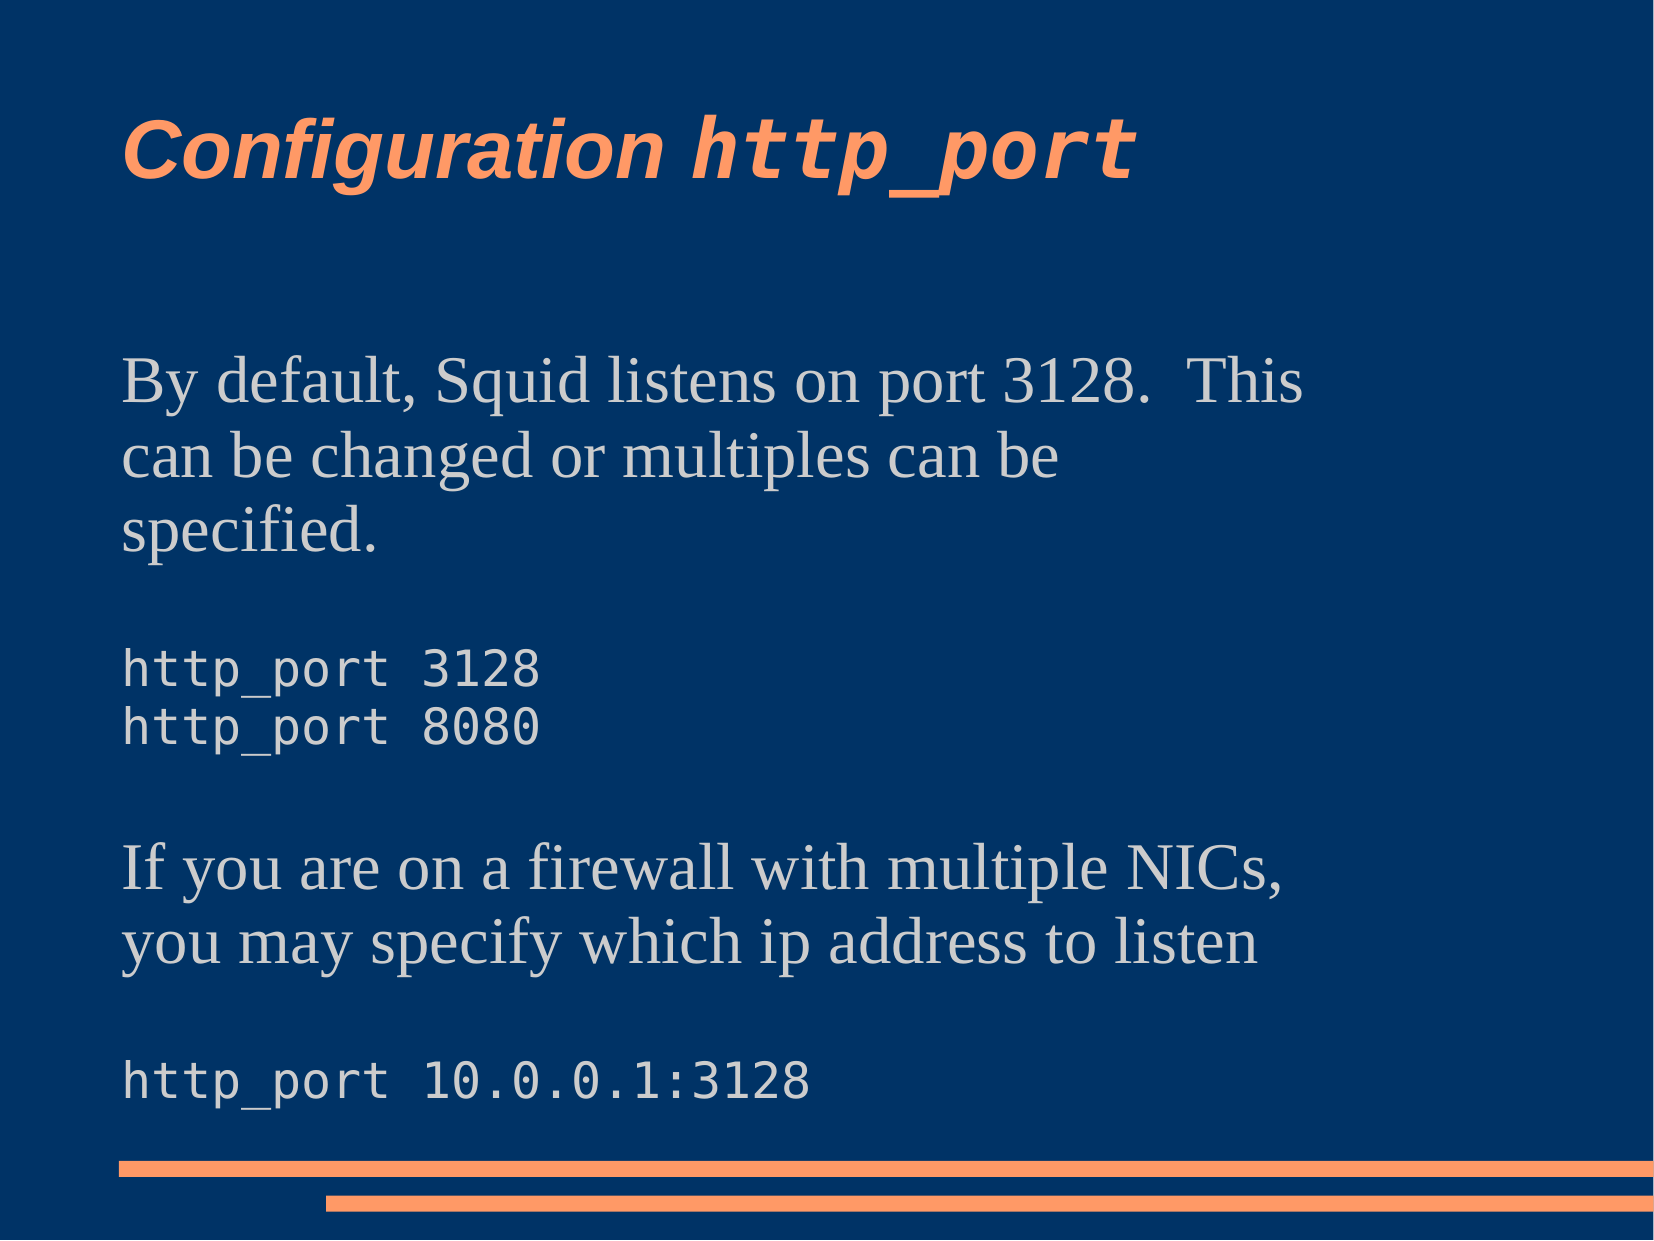

# Configuration http_port
By default, Squid listens on port 3128. This
can be changed or multiples can be
specified.
http_port 3128
http_port 8080
If you are on a firewall with multiple NICs,
you may specify which ip address to listen
http_port 10.0.0.1:3128